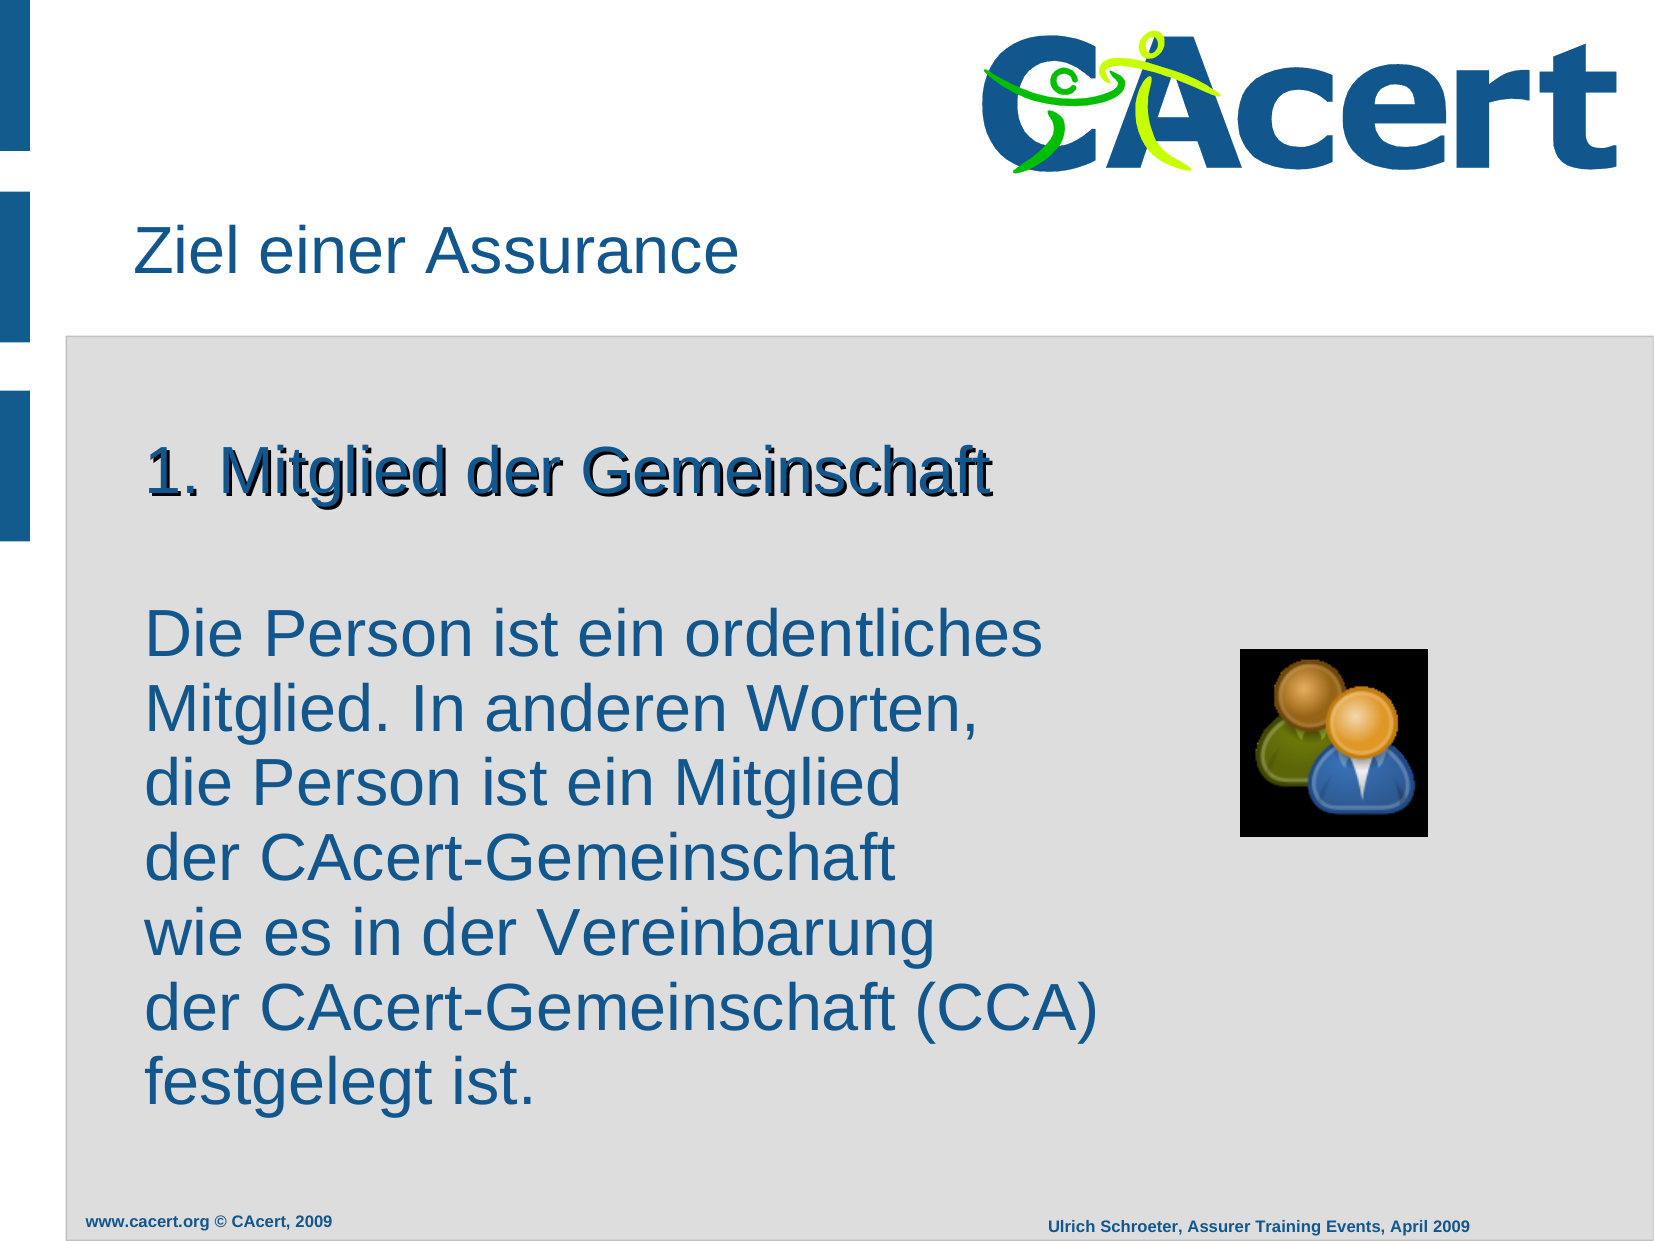

Ziel einer Assurance
1. Mitglied der Gemeinschaft
Die Person ist ein ordentliches
Mitglied. In anderen Worten,
die Person ist ein Mitglied
der CAcert-Gemeinschaft
wie es in der Vereinbarung
der CAcert-Gemeinschaft (CCA)
festgelegt ist.